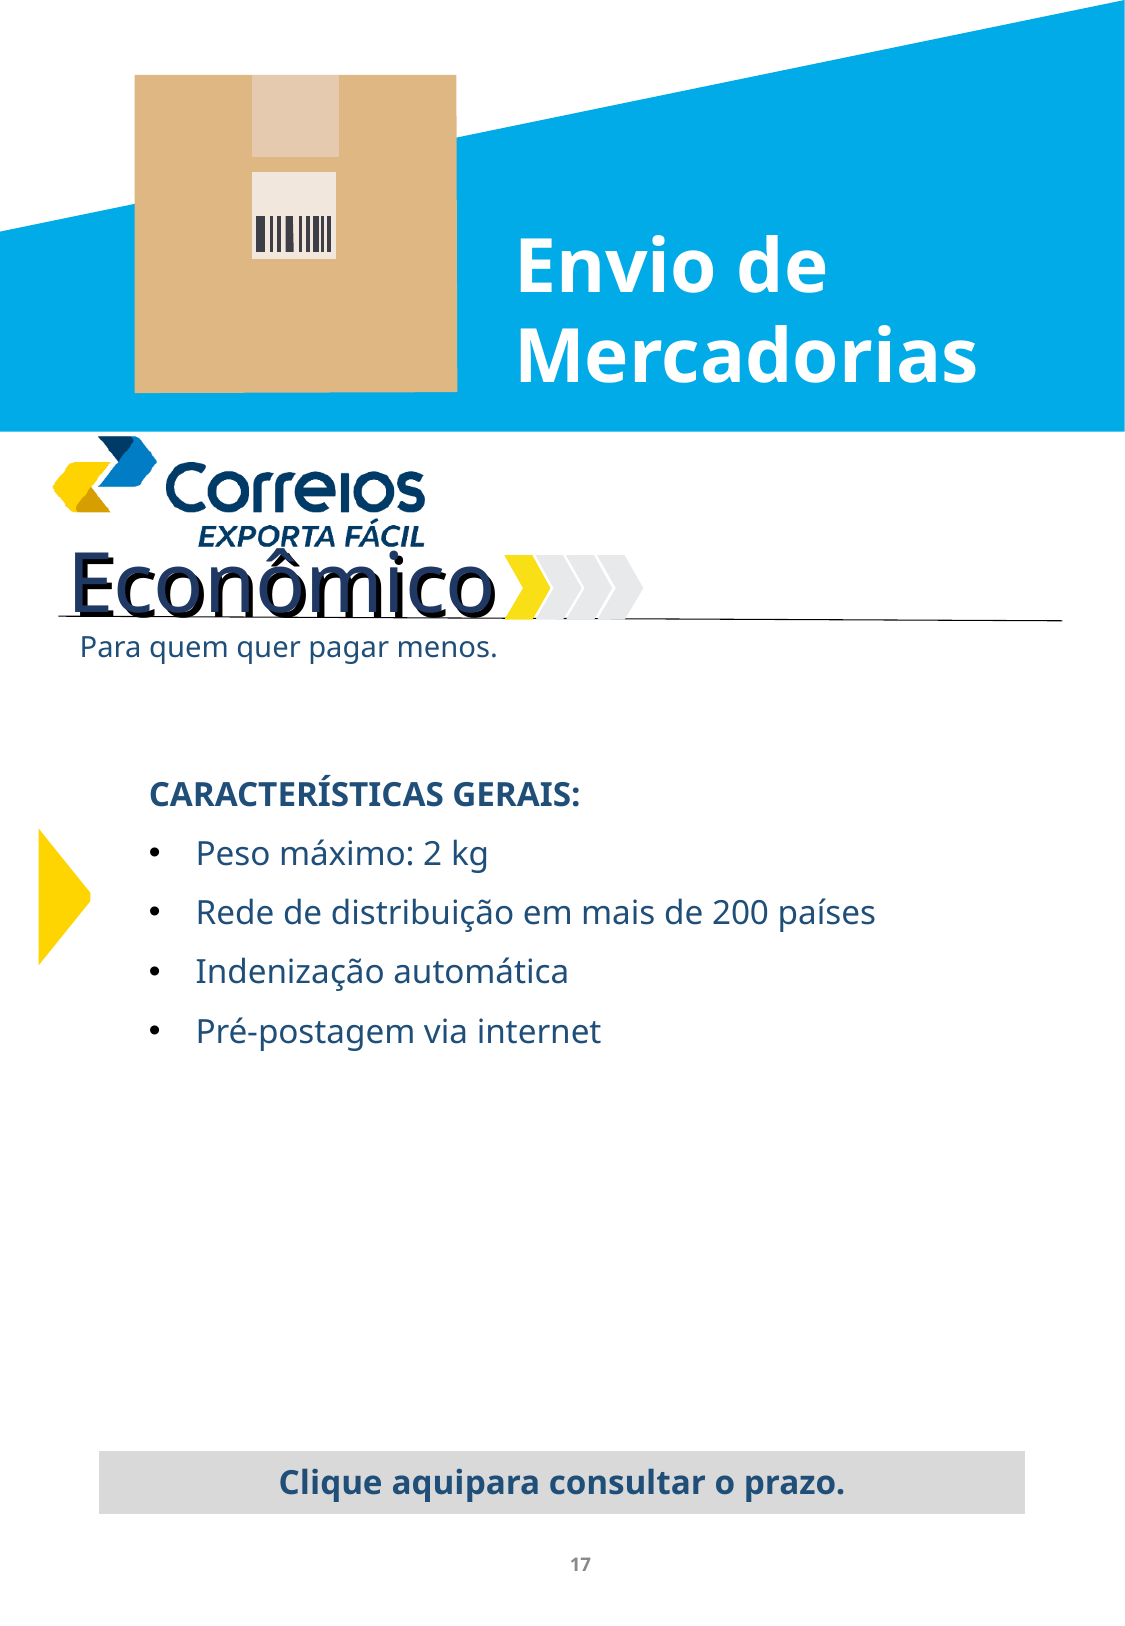

Envio de Mercadorias
Econômico
Para quem quer pagar menos.
CARACTERÍSTICAS GERAIS:
Peso máximo: 2 kg
Rede de distribuição em mais de 200 países
Indenização automática
Pré-postagem via internet
Clique aquipara consultar o prazo.